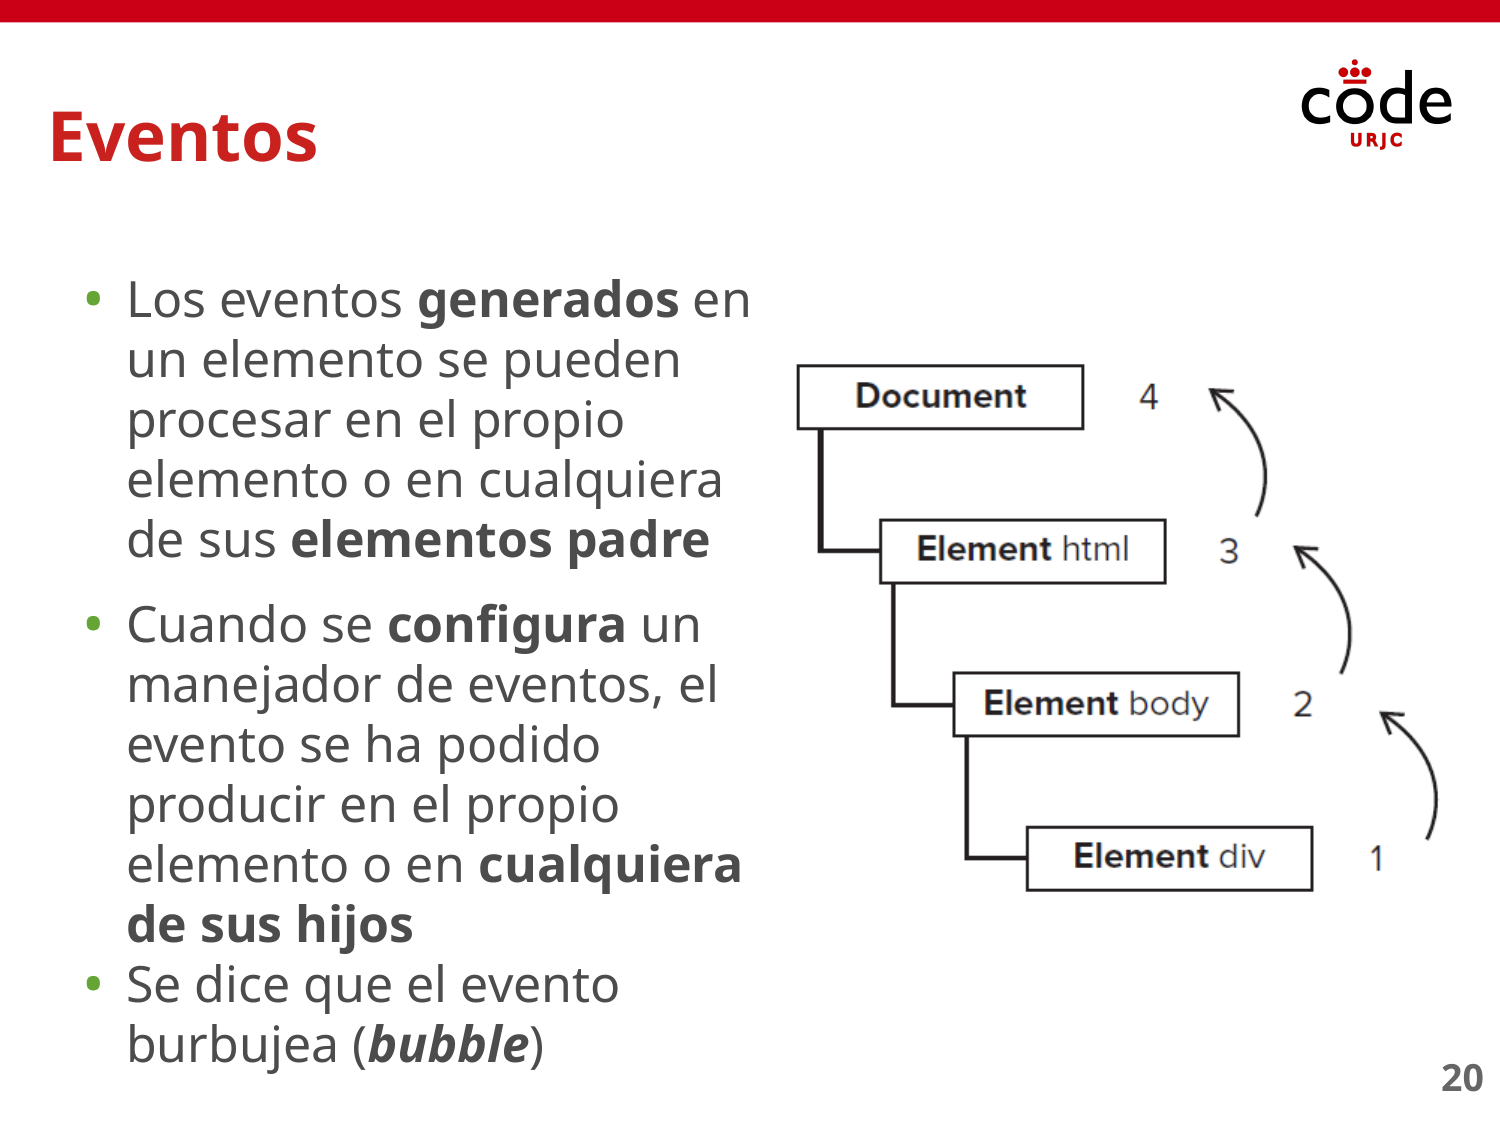

# Eventos
Los eventos generados en un elemento se pueden procesar en el propio elemento o en cualquiera de sus elementos padre
Cuando se configura un manejador de eventos, el evento se ha podido producir en el propio elemento o en cualquiera de sus hijos
Se dice que el evento burbujea (bubble)